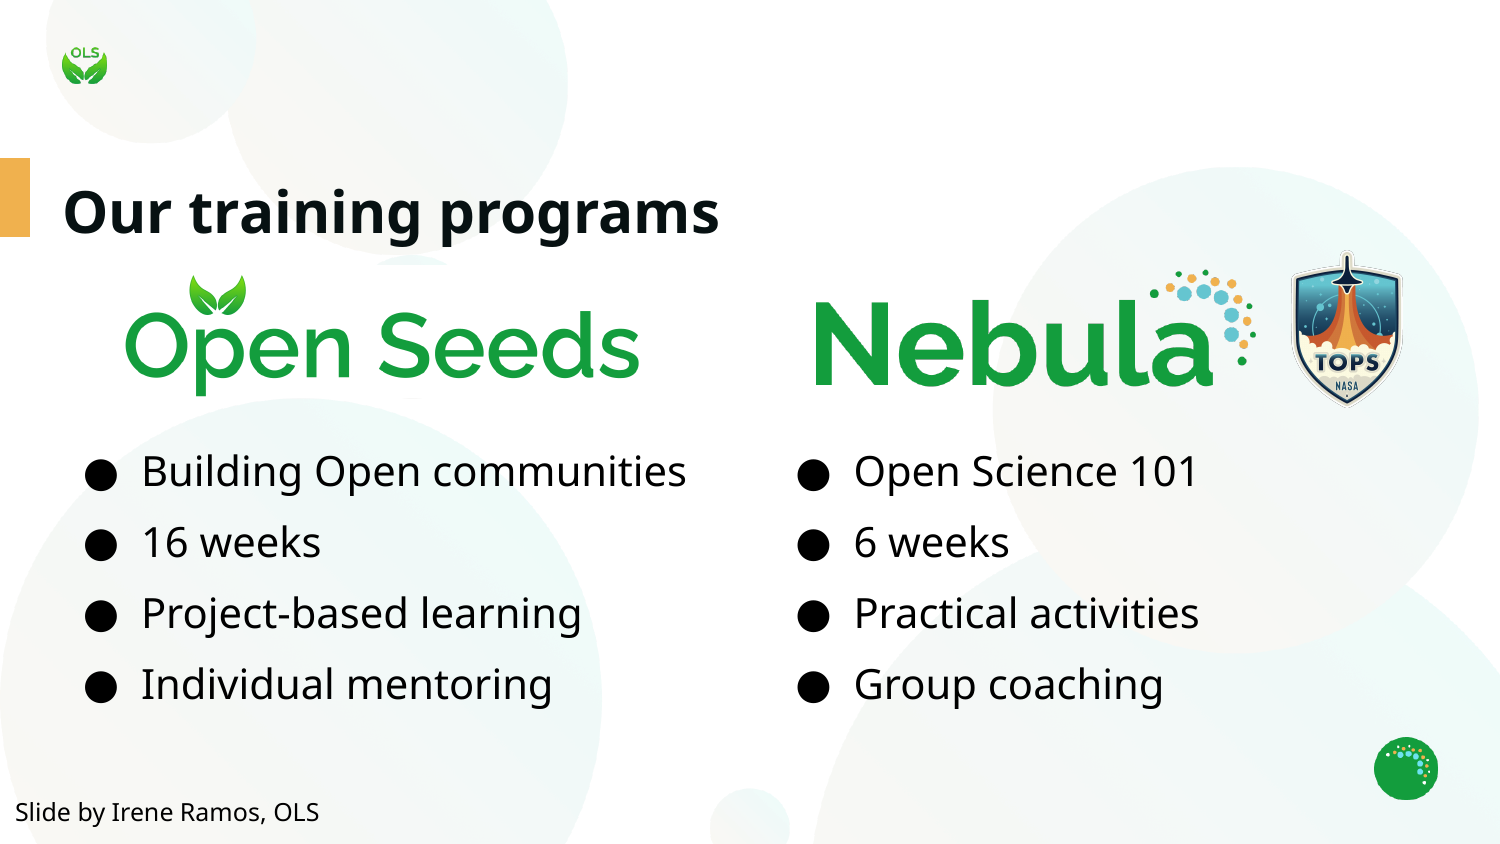

Our training programs
Building Open communities
16 weeks
Project-based learning
Individual mentoring
# Open Science 101
6 weeks
Practical activities
Group coaching
Slide by Irene Ramos, OLS